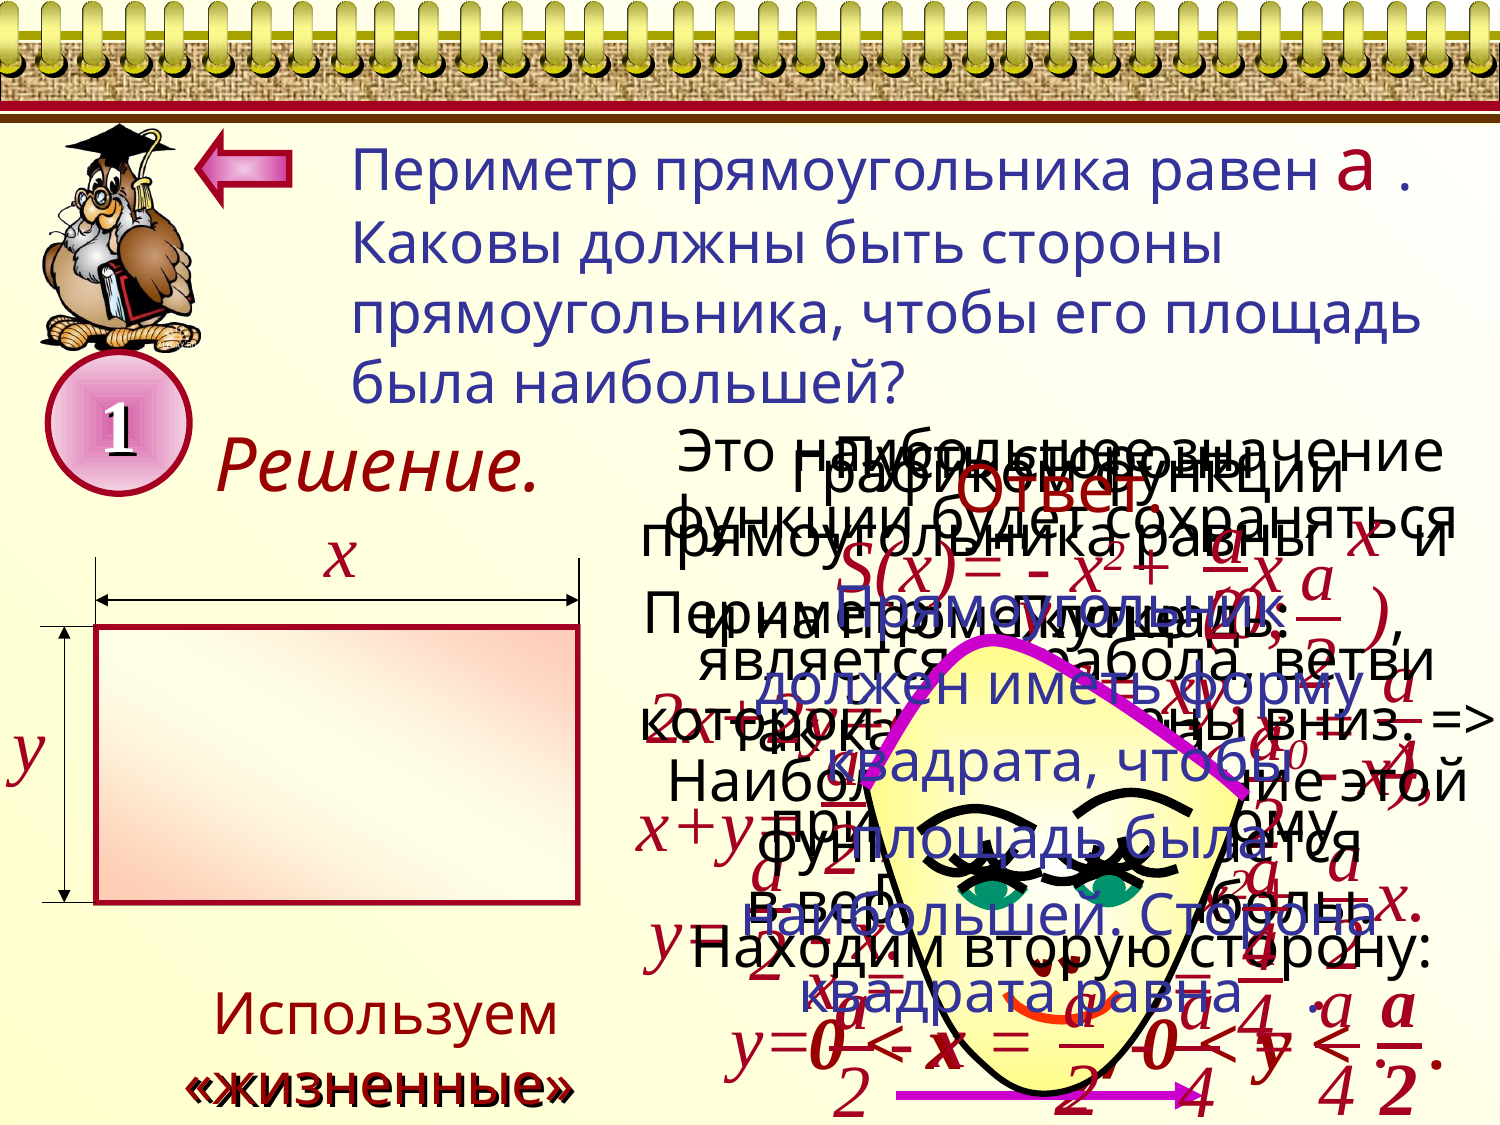

Периметр прямоугольника равен а .
Каковы должны быть стороны прямоугольника, чтобы его площадь была наибольшей?
1
Решение.
Это наибольшее значение функции будет сохраняться
и на промежутке (0; ),
так как вершина x0=
принадлежит этому
промежутку.
a
2
a
4
Пусть стороны прямоугольника равны x и y.
Ответ.
Прямоугольник должен иметь форму квадрата, чтобы площадь была наибольшей. Сторона квадрата равна .
a
4
Графиком функции
S(x)= - x2+ x
является парабола, ветви которой направлены вниз. => Наибольшее значение этой функции достигается
в вершине параболы.
x0= - :(-2)= .
a
2
a
4
a
2
x
 2x+2y=a,
x+y= ,
y= - x.
Периметр:
a
2
a
2
 Площадь:
 S= xy,
 S= x( - x),
 S= - x2+ x.
a
2
a
2
y
Находим вторую сторону:
y= - x = - = .
a
2
a
4
a
2
a
4
a
2
a
2
Используем «жизненные»
условия задачи:
 0 < x < , 0 < y < .